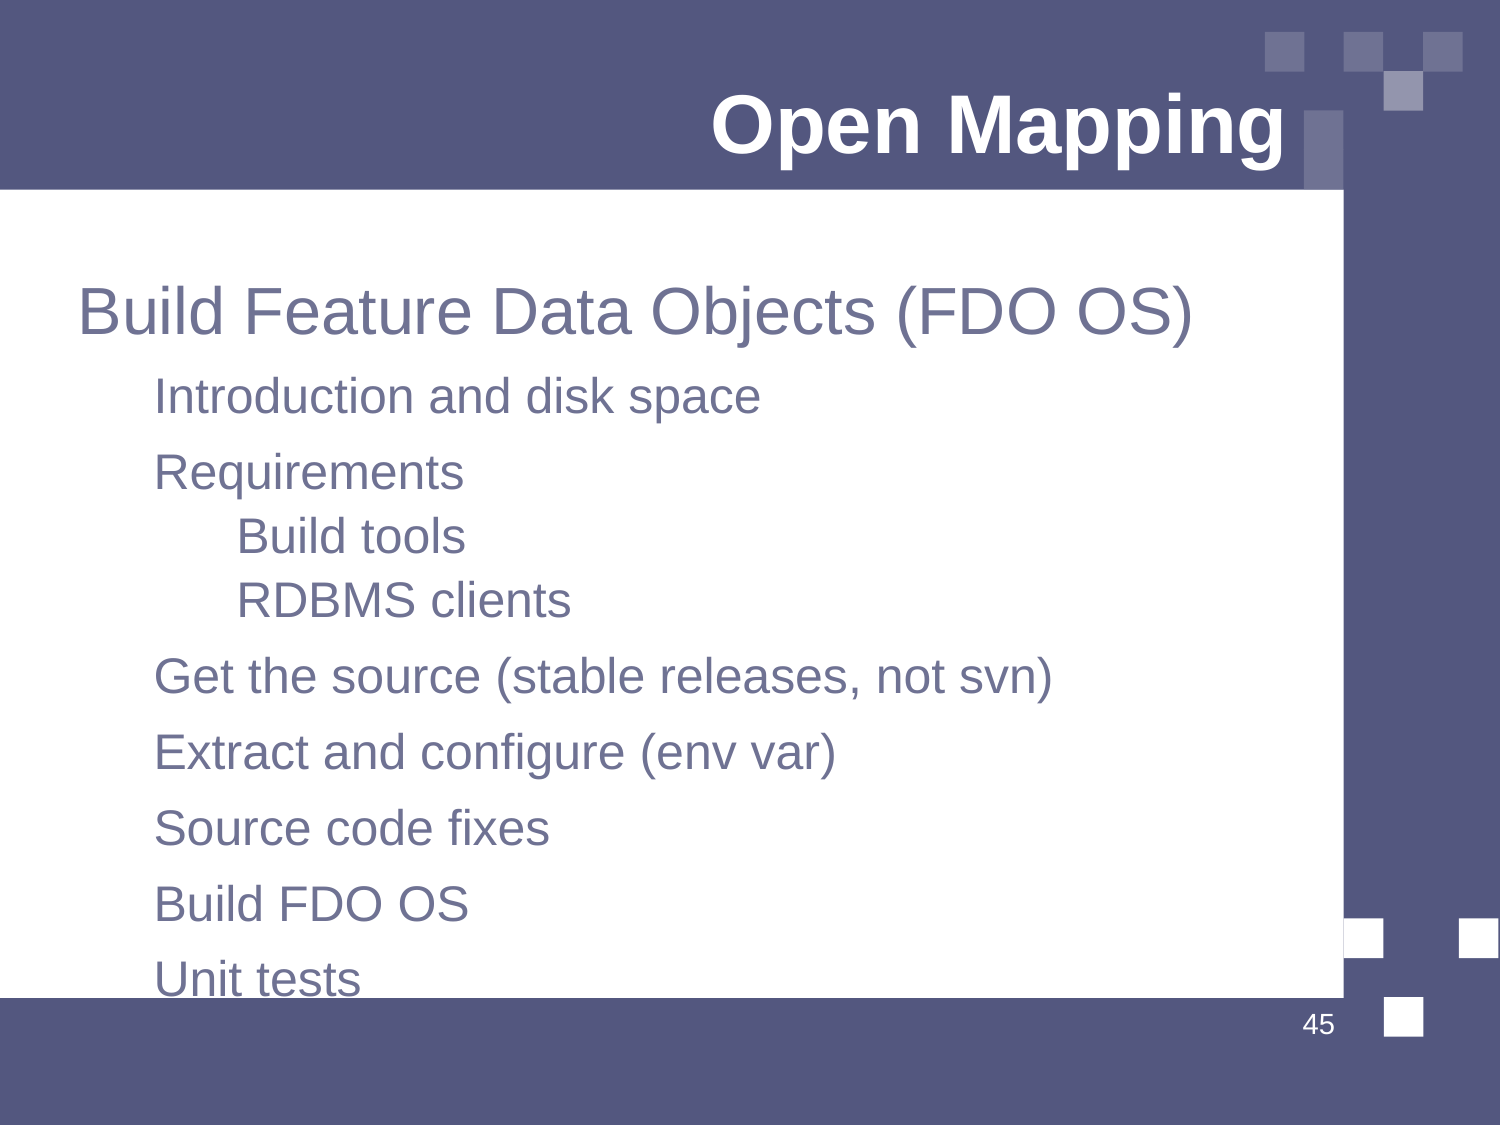

# Open Mapping
 Build Feature Data Objects (FDO OS)
Introduction and disk space
Requirements
Build tools
RDBMS clients
Get the source (stable releases, not svn)
Extract and configure (env var)
Source code fixes
Build FDO OS
Unit tests
45